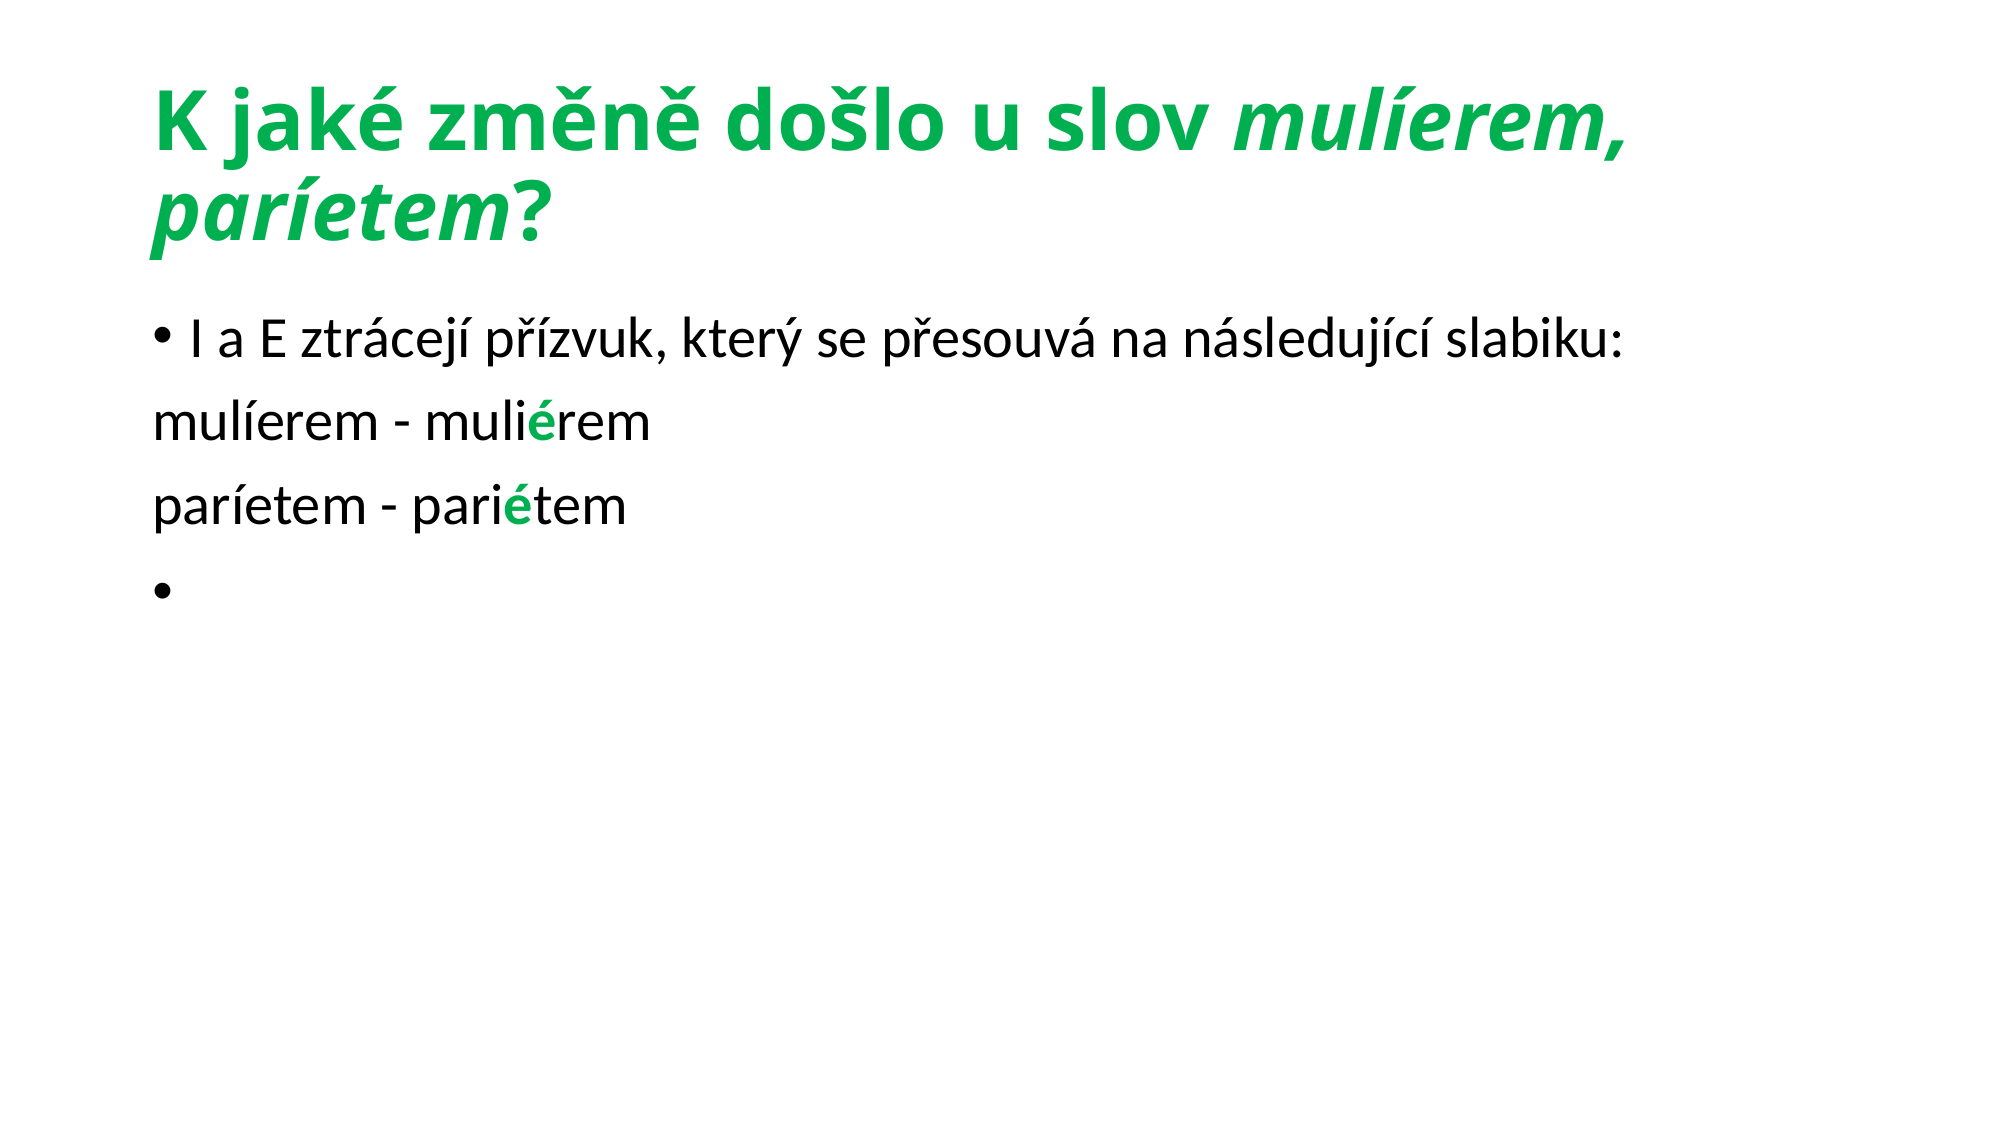

# K jaké změně došlo u slov mulíerem, paríetem?
I a E ztrácejí přízvuk, který se přesouvá na následující slabiku:
mulíerem - muliérem
paríetem - pariétem